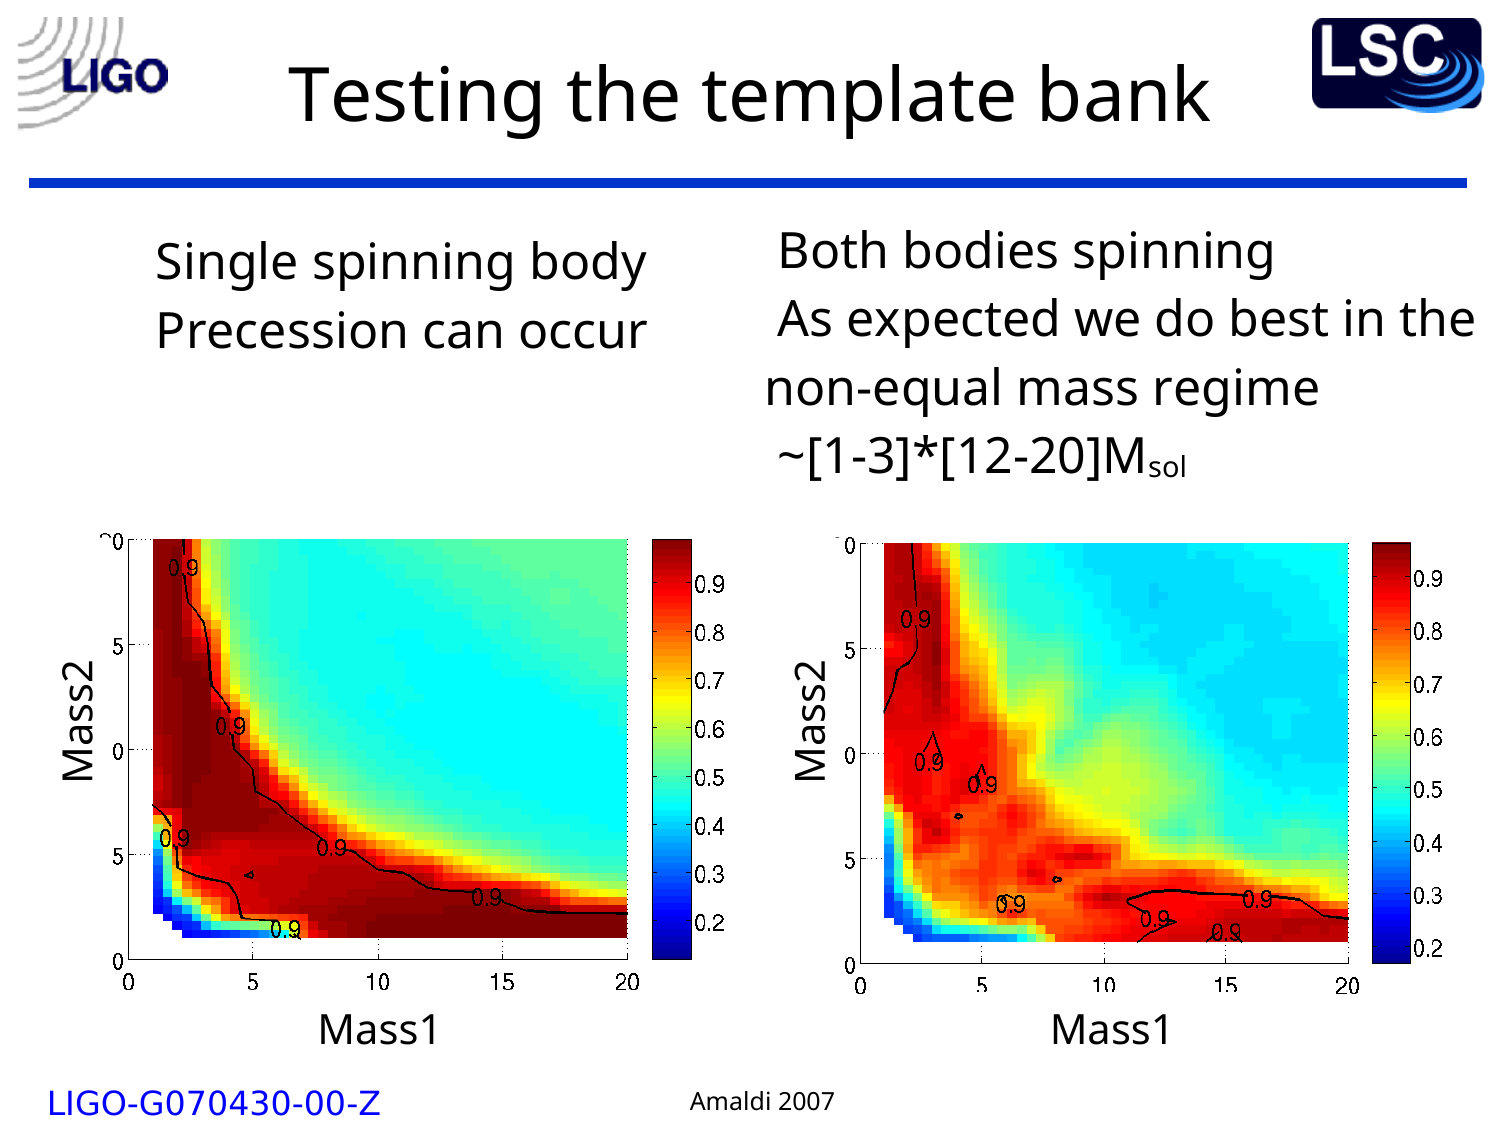

# Testing the template bank
 Both bodies spinning
 As expected we do best in the non-equal mass regime
 ~[1-3]*[12-20]Msol
 Single spinning body
 Precession can occur
Mass2
Mass2
Mass1
Mass1
Amaldi 2007